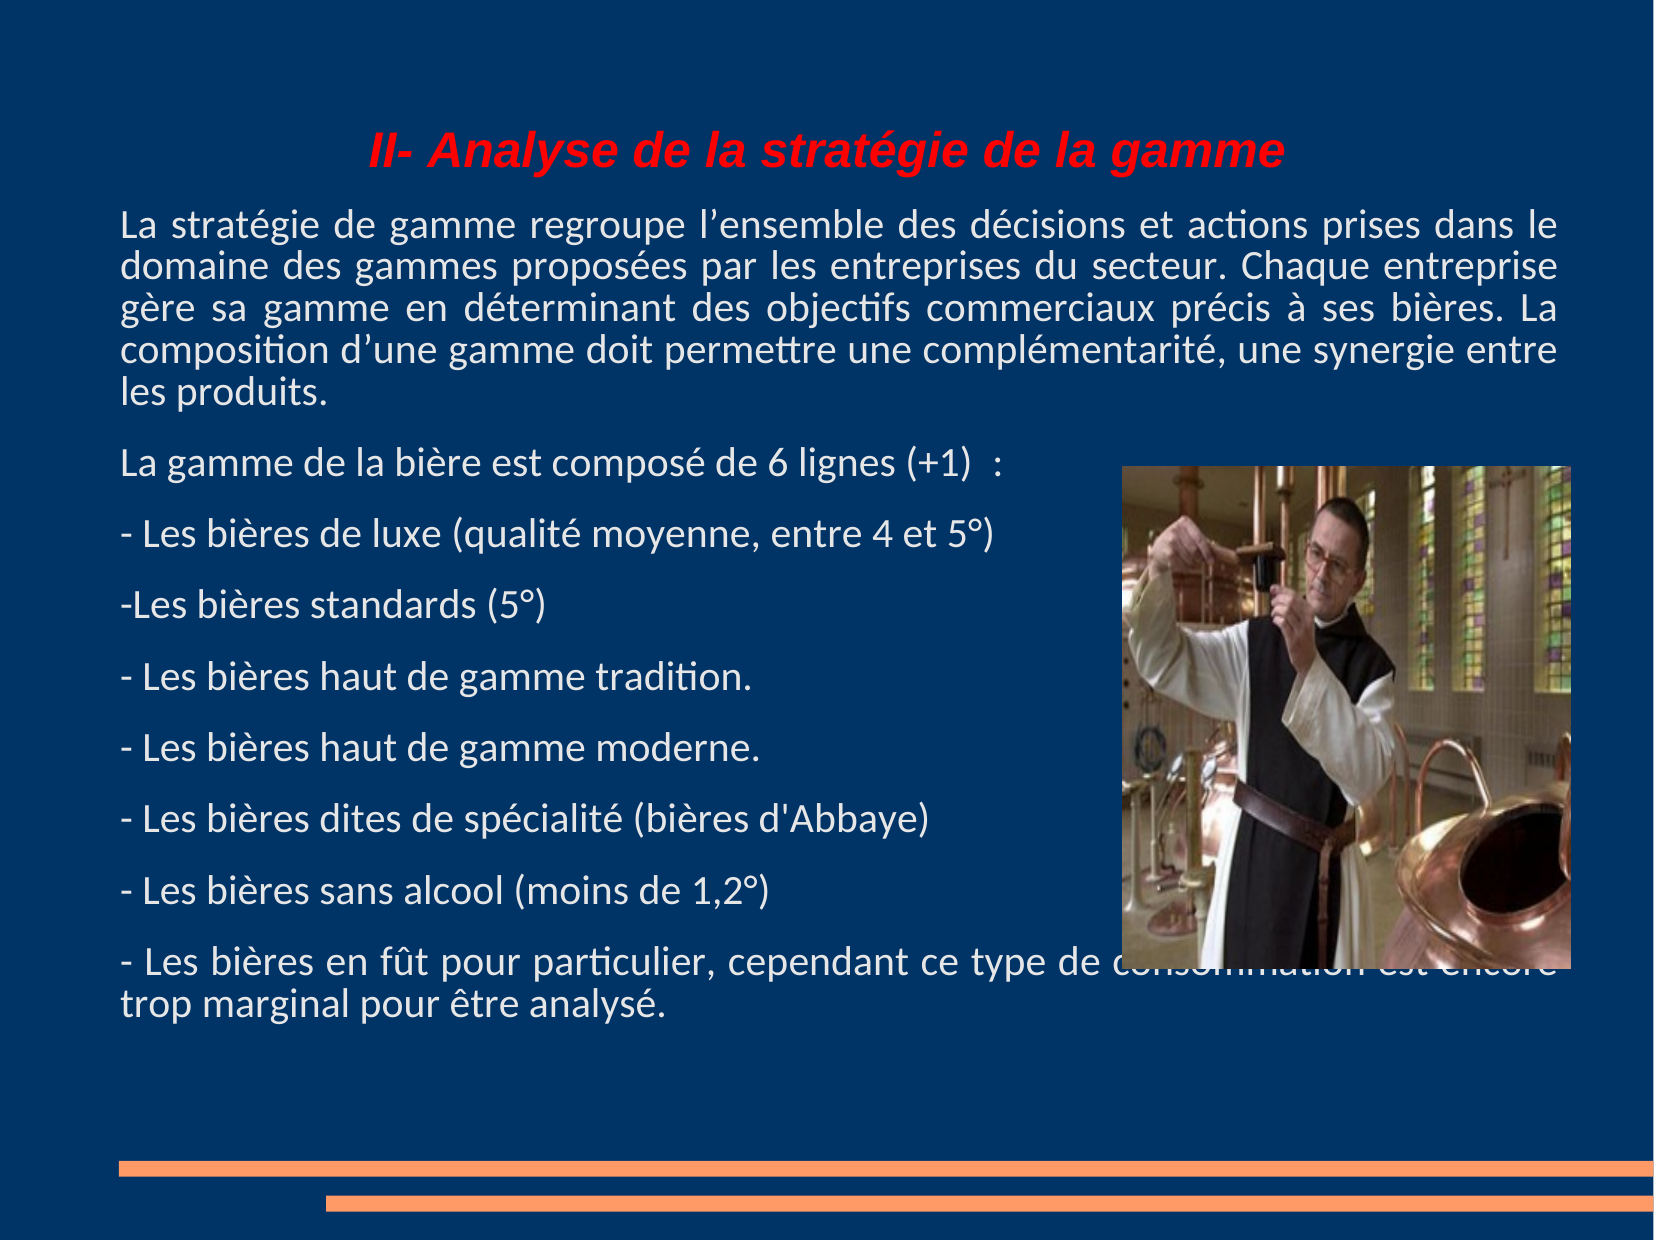

# II- Analyse de la stratégie de la gamme
La stratégie de gamme regroupe l’ensemble des décisions et actions prises dans le domaine des gammes proposées par les entreprises du secteur. Chaque entreprise gère sa gamme en déterminant des objectifs commerciaux précis à ses bières. La composition d’une gamme doit permettre une complémentarité, une synergie entre les produits.
La gamme de la bière est composé de 6 lignes (+1)  :
- Les bières de luxe (qualité moyenne, entre 4 et 5°)
-Les bières standards (5°)
- Les bières haut de gamme tradition.
- Les bières haut de gamme moderne.
- Les bières dites de spécialité (bières d'Abbaye)
- Les bières sans alcool (moins de 1,2°)
- Les bières en fût pour particulier, cependant ce type de consommation est encore trop marginal pour être analysé.